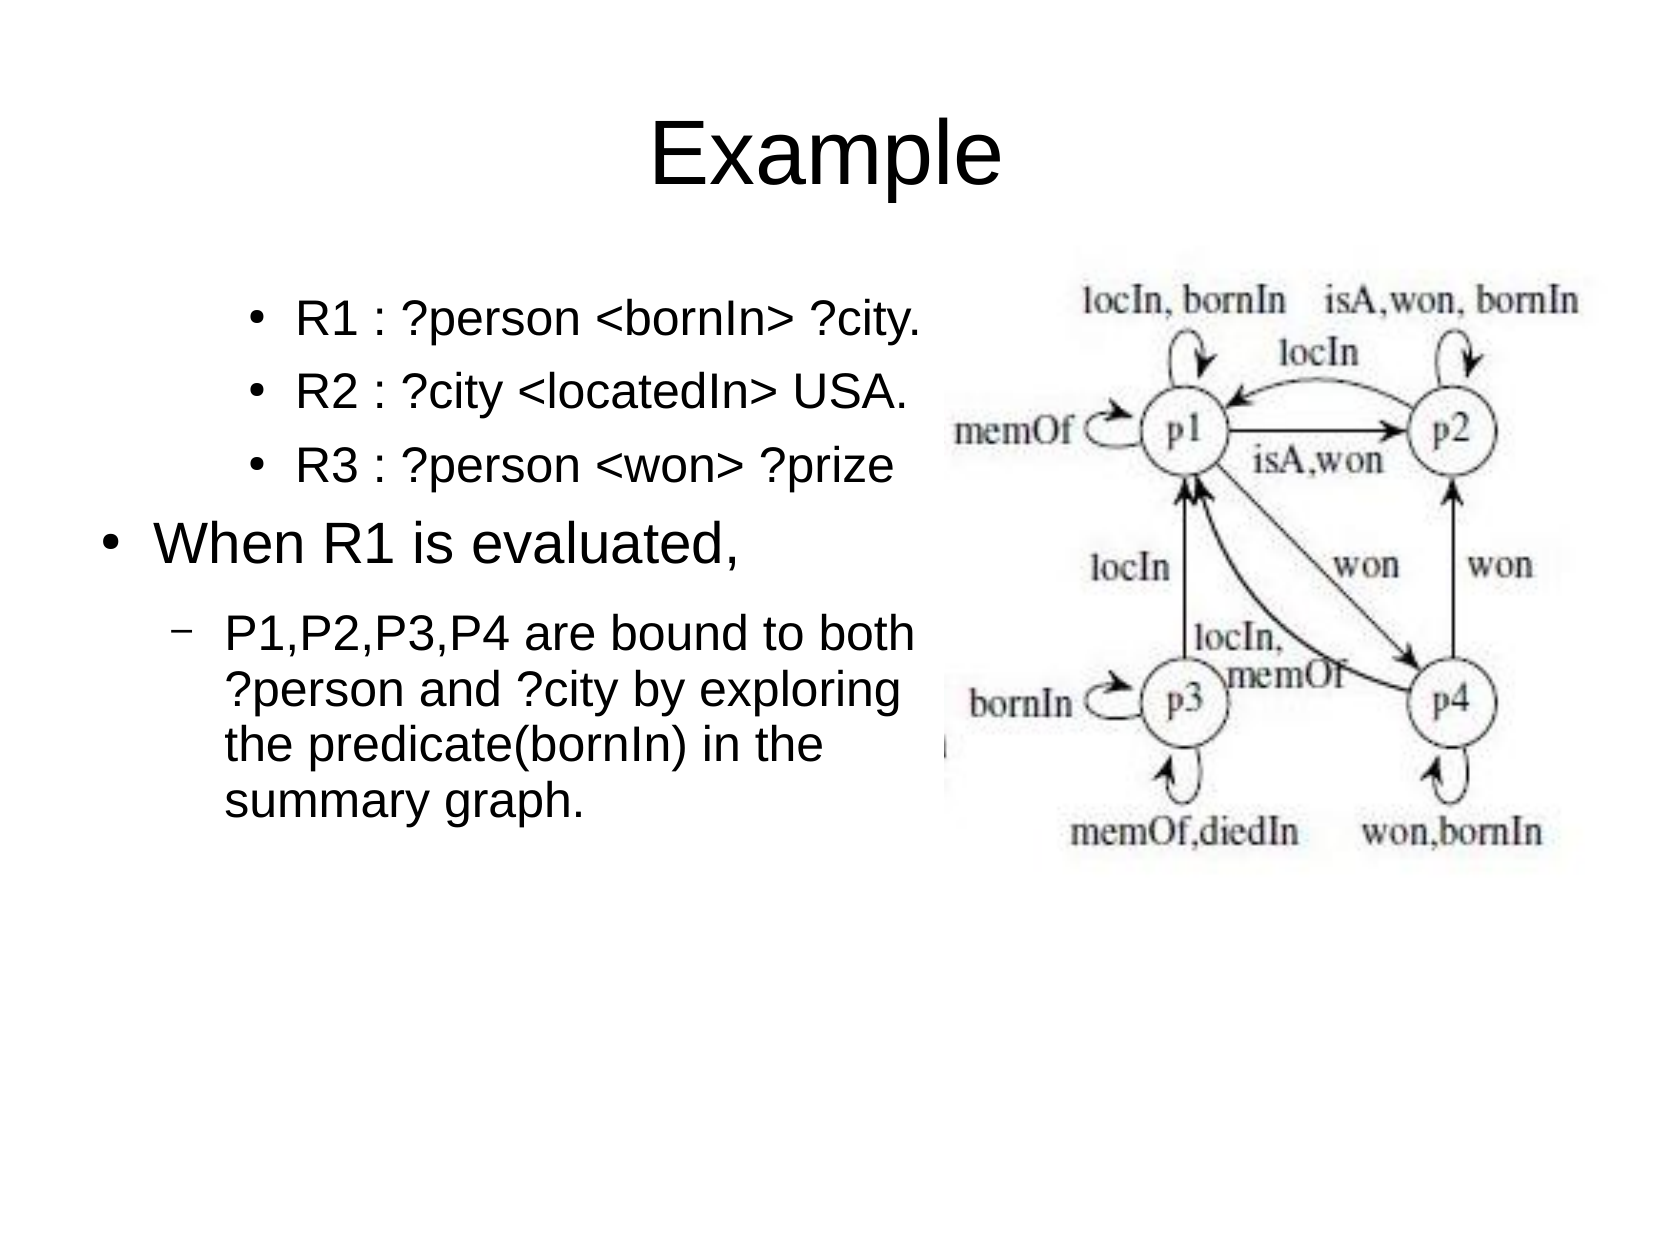

# Example
R1 : ?person <bornIn> ?city.
R2 : ?city <locatedIn> USA.
R3 : ?person <won> ?prize
When R1 is evaluated,
P1,P2,P3,P4 are bound to both
?person and ?city by exploring
the predicate(bornIn) in the
summary graph.